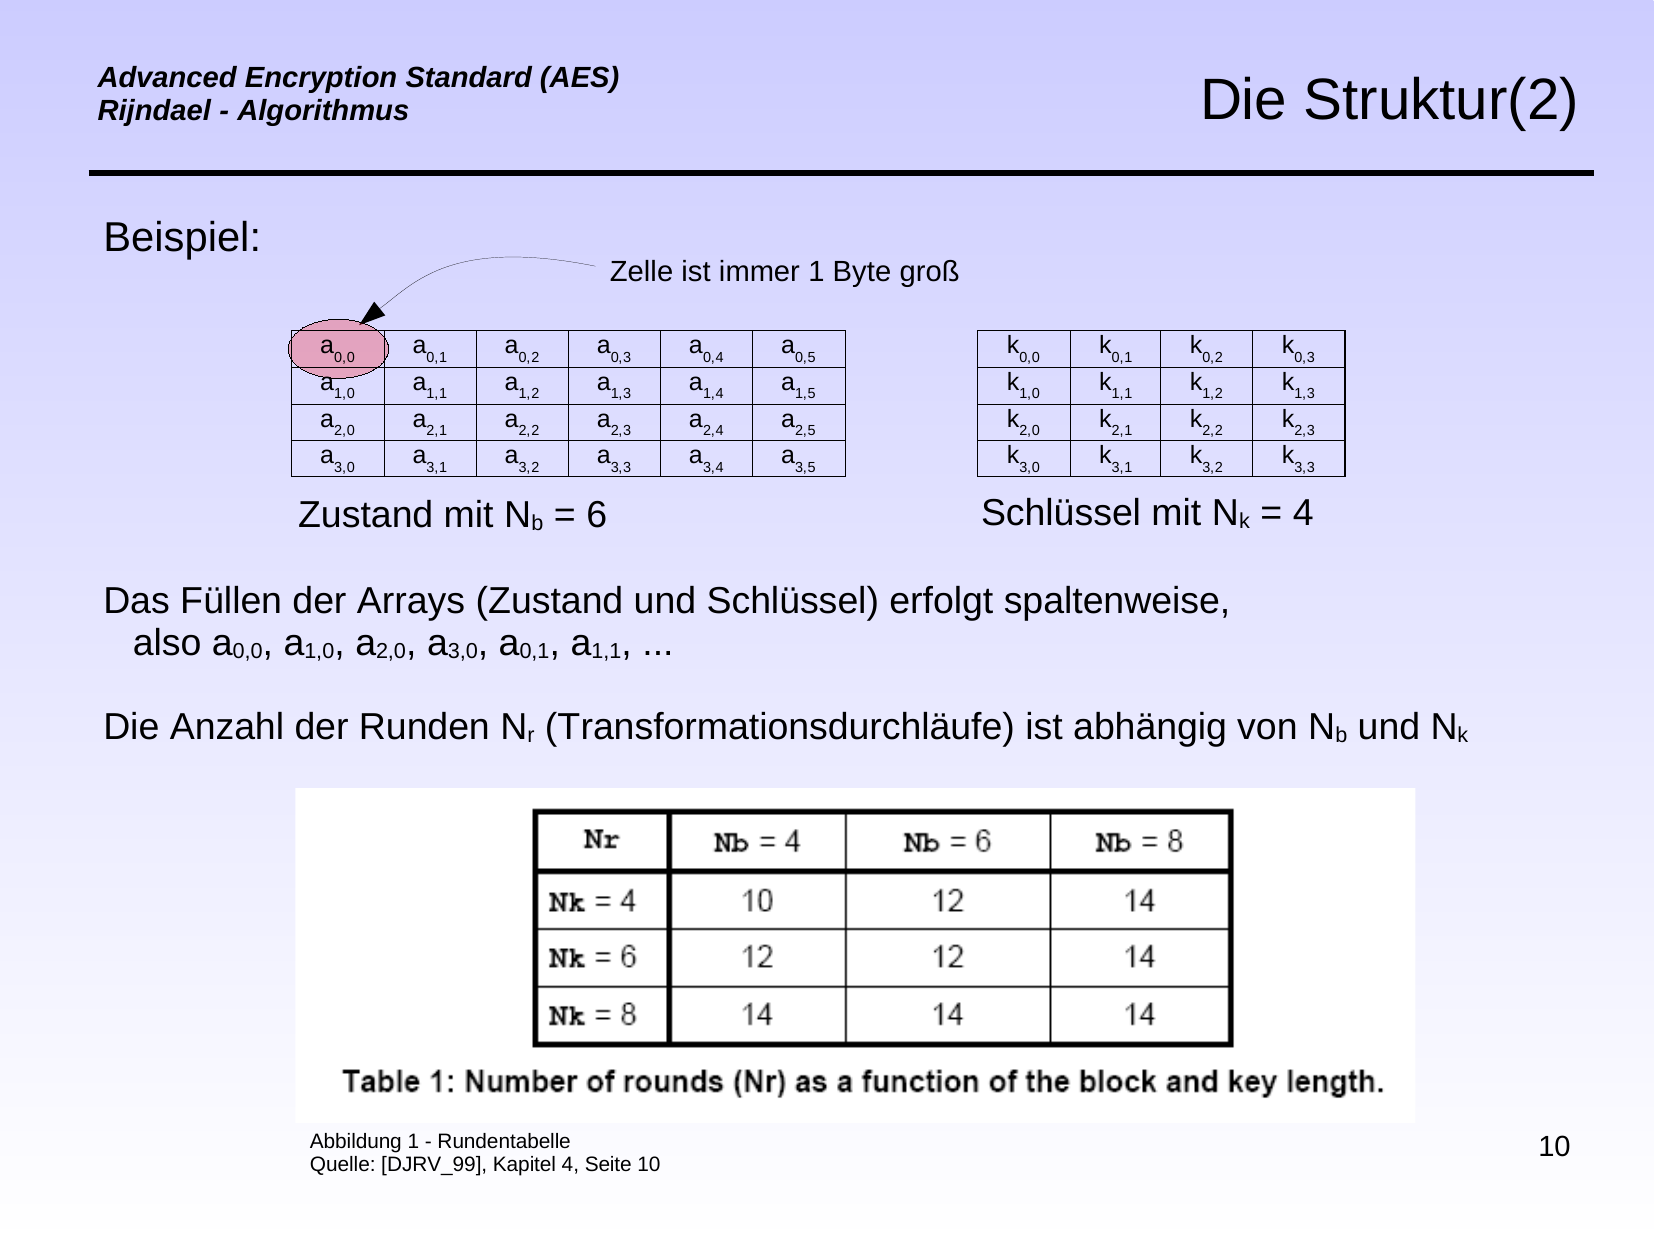

Advanced Encryption Standard (AES)
Rijndael - Algorithmus
Die Struktur(2)
Beispiel:
Zelle ist immer 1 Byte groß
Schlüssel mit Nk = 4
Zustand mit Nb = 6
Das Füllen der Arrays (Zustand und Schlüssel) erfolgt spaltenweise,
also a0,0, a1,0, a2,0, a3,0, a0,1, a1,1, ...
Die Anzahl der Runden Nr (Transformationsdurchläufe) ist abhängig von Nb und Nk
Abbildung 1 - Rundentabelle
Quelle: [DJRV_99], Kapitel 4, Seite 10
10